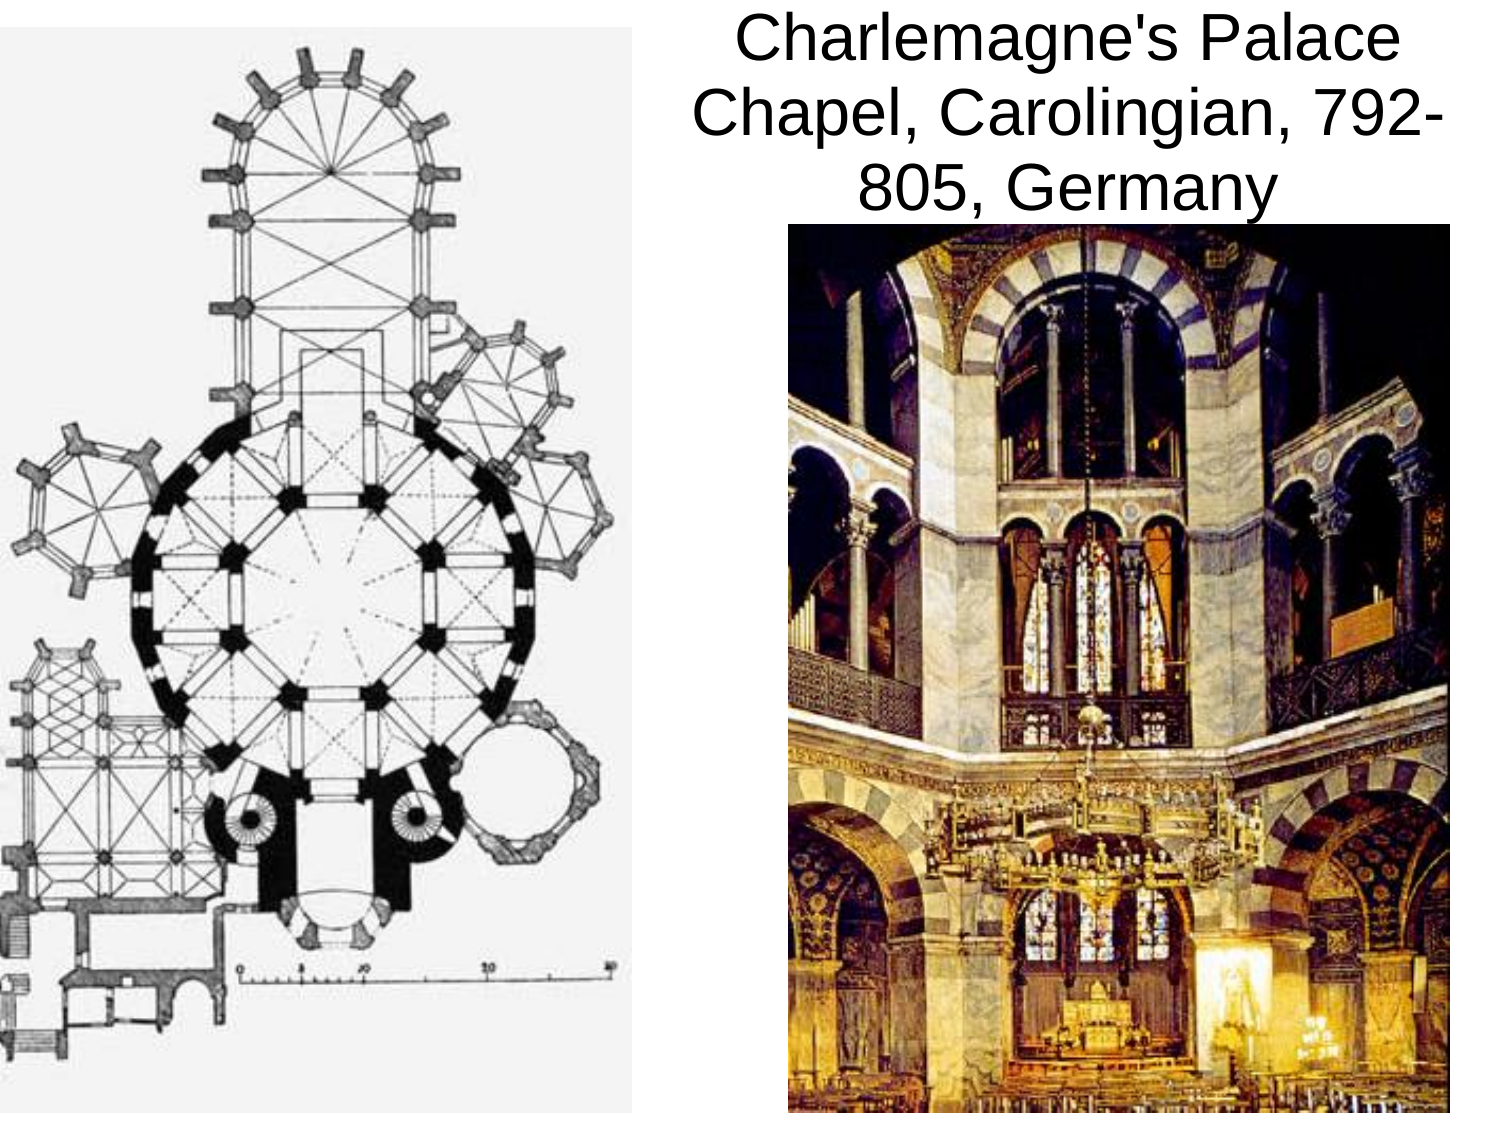

# Charlemagne's Palace Chapel, Carolingian, 792-805, Germany